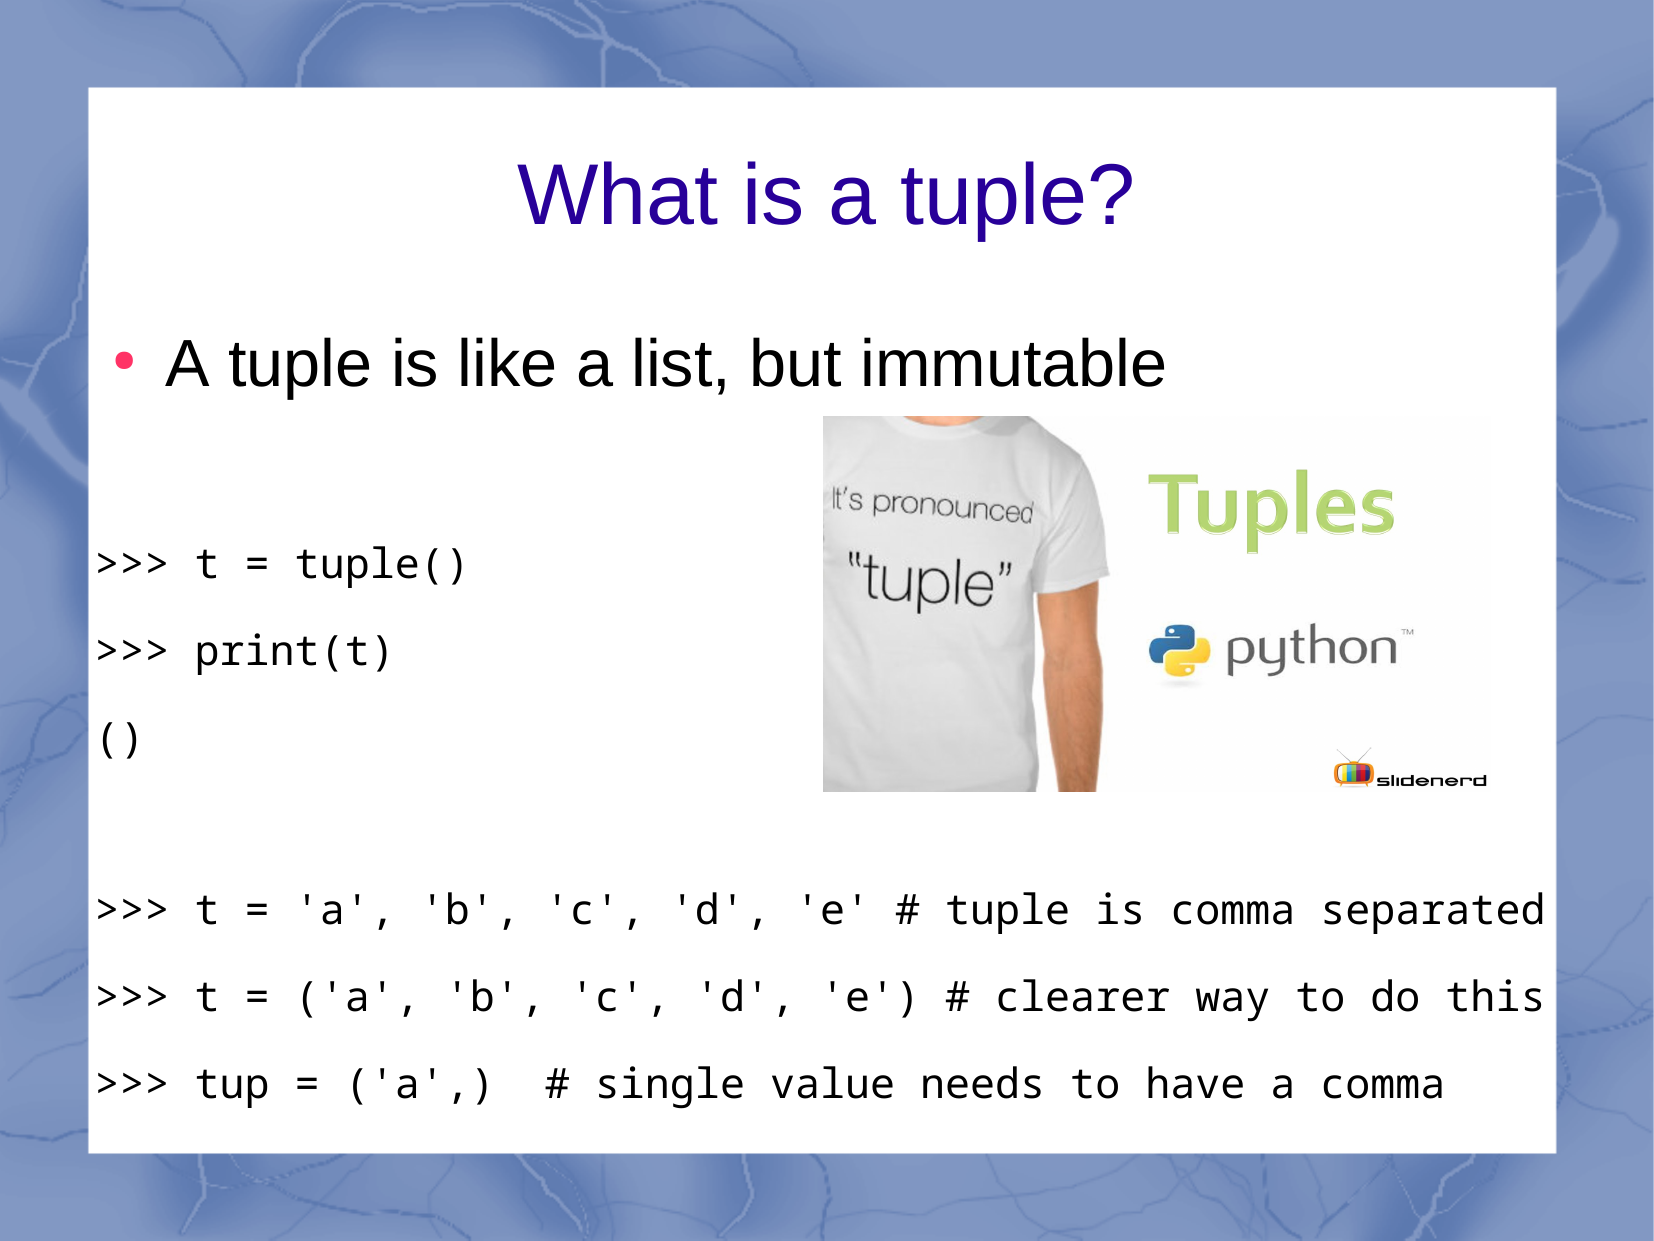

# What is a tuple?
A tuple is like a list, but immutable
>>> t = tuple()
>>> print(t)
()
>>> t = 'a', 'b', 'c', 'd', 'e' # tuple is comma separated
>>> t = ('a', 'b', 'c', 'd', 'e') # clearer way to do this
>>> tup = ('a',) # single value needs to have a comma